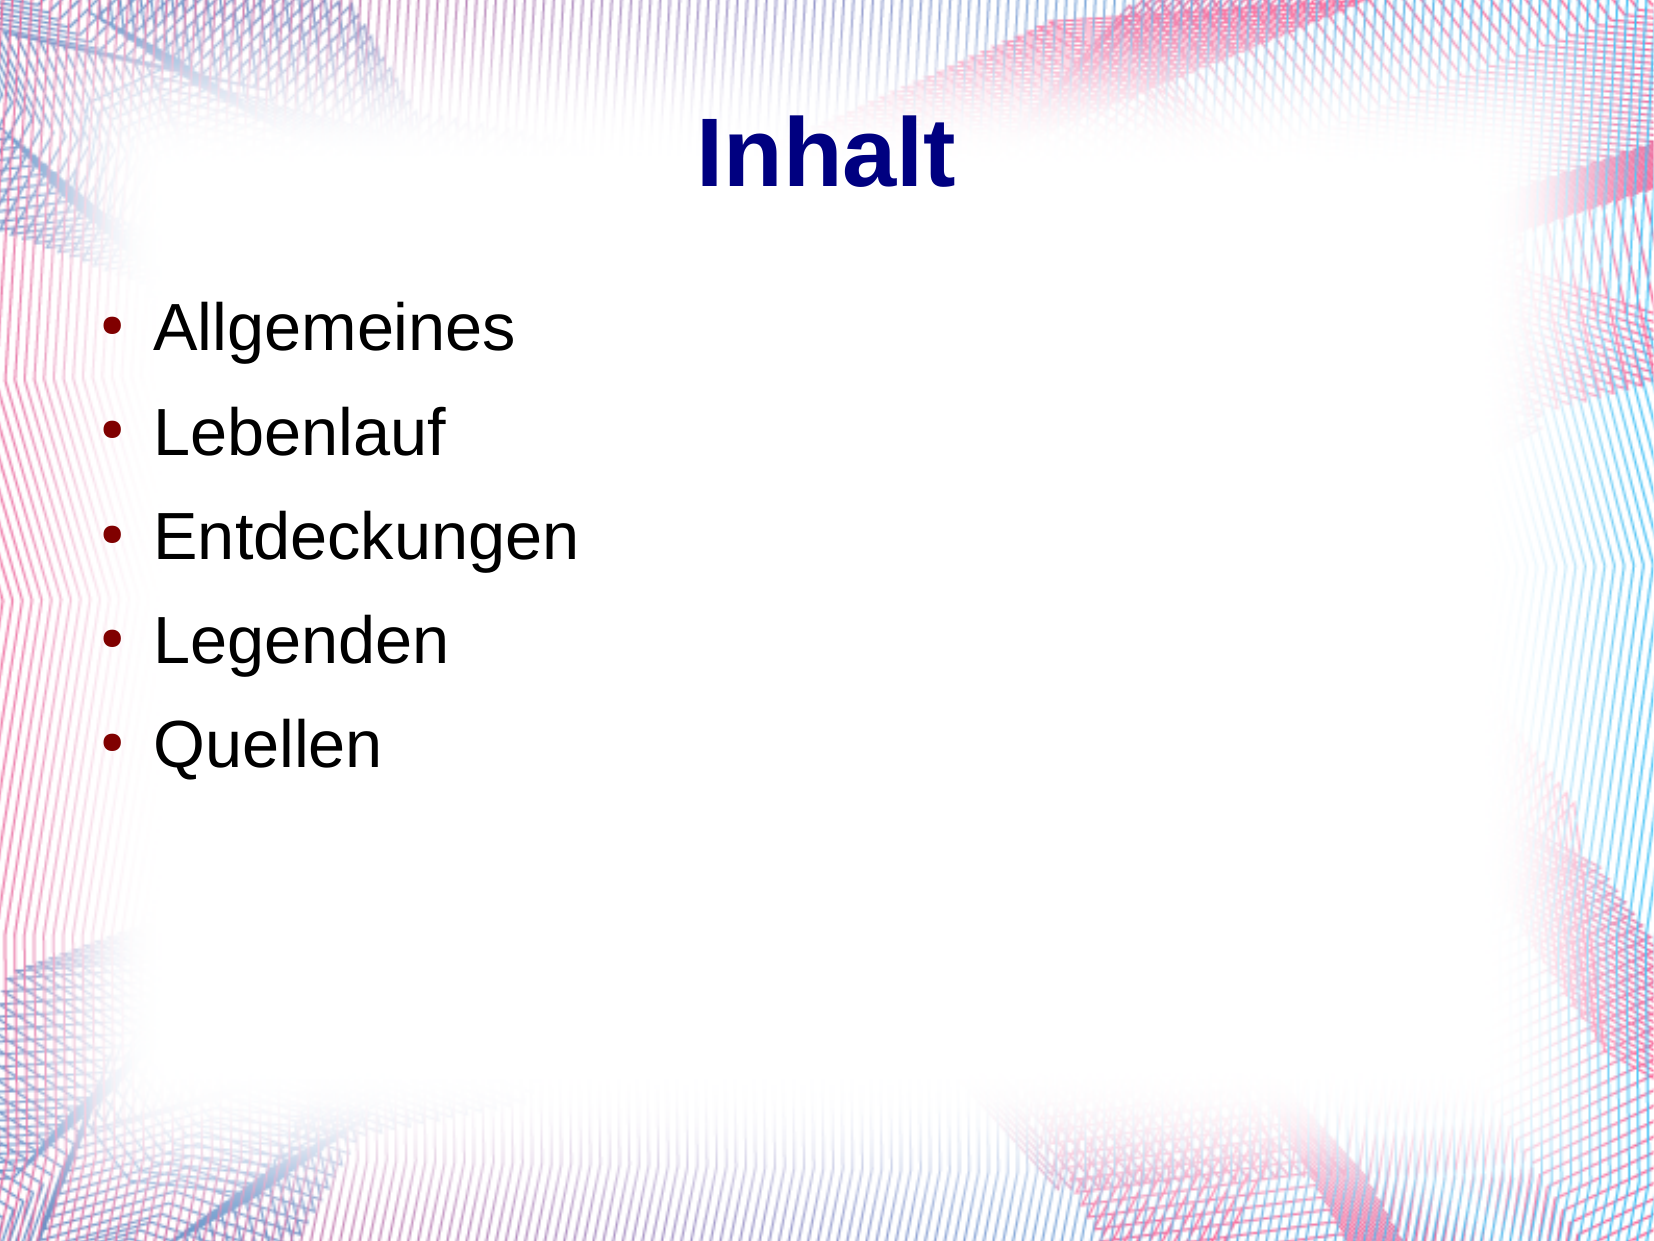

# Inhalt
Allgemeines
Lebenlauf
Entdeckungen
Legenden
Quellen